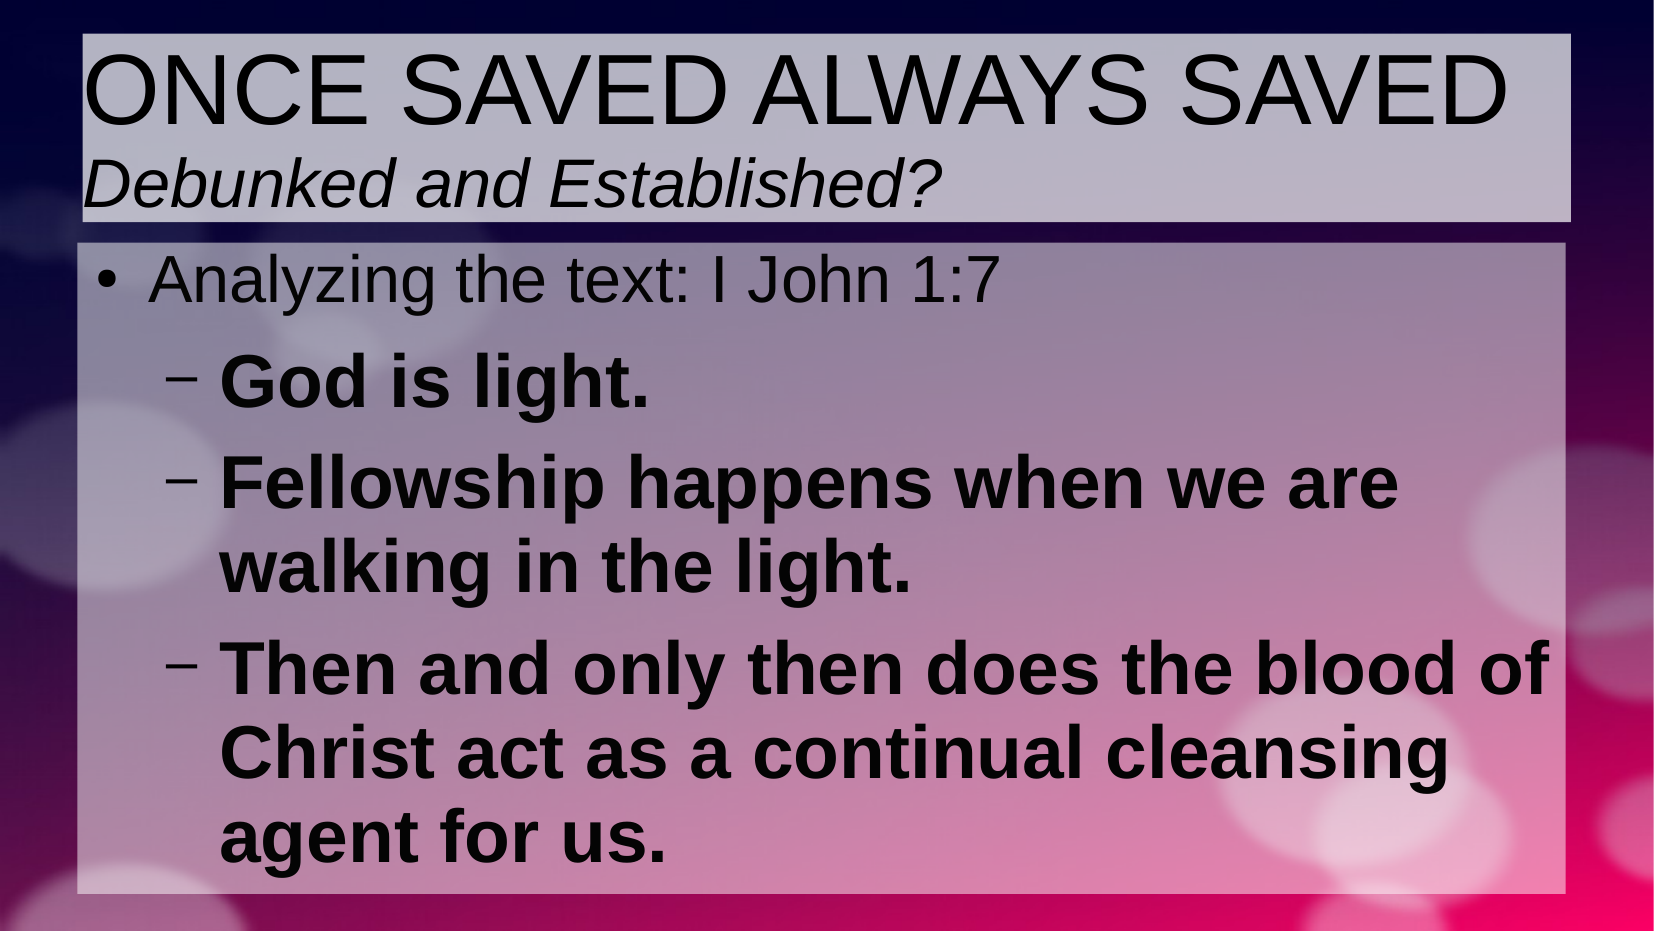

# ONCE SAVED ALWAYS SAVED Debunked and Established?
Analyzing the text: I John 1:7
God is light.
Fellowship happens when we are walking in the light.
Then and only then does the blood of Christ act as a continual cleansing agent for us.